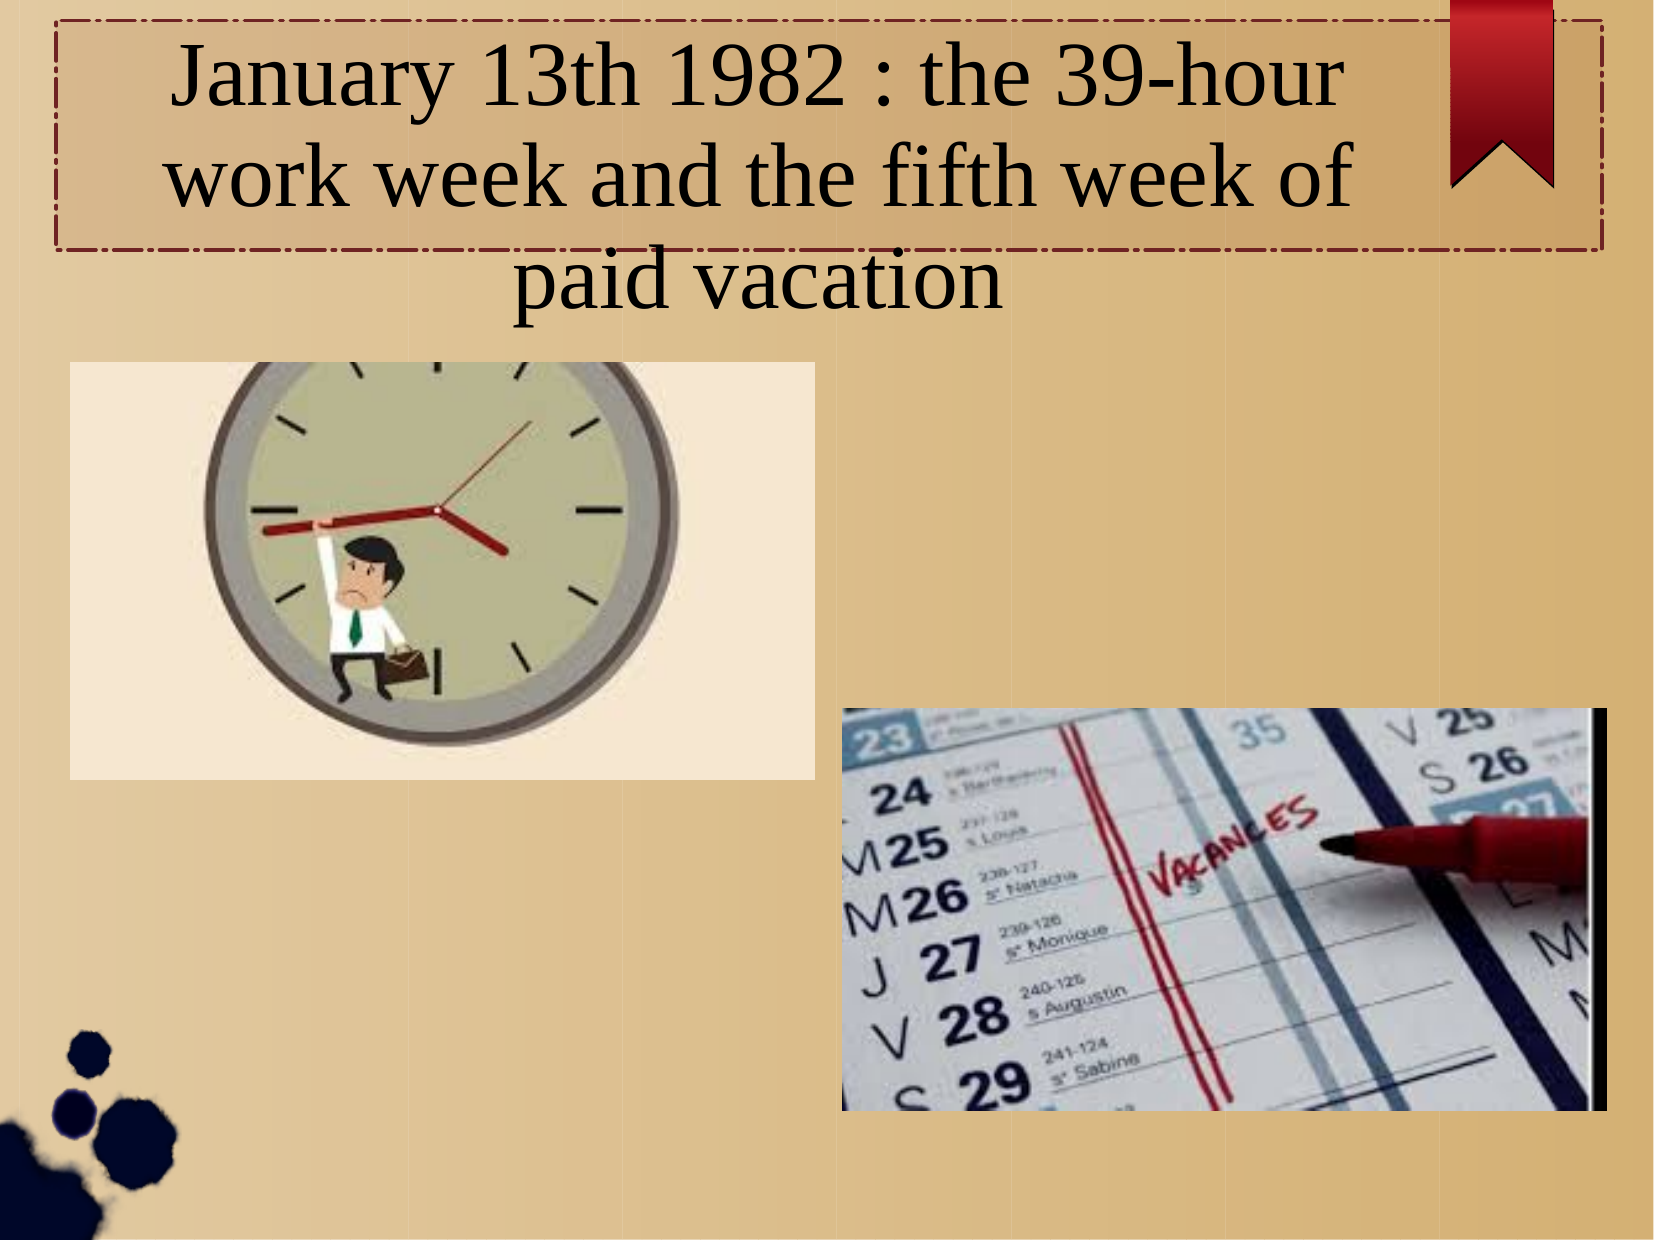

# January 13th 1982 : the 39-hour work week and the fifth week of paid vacation